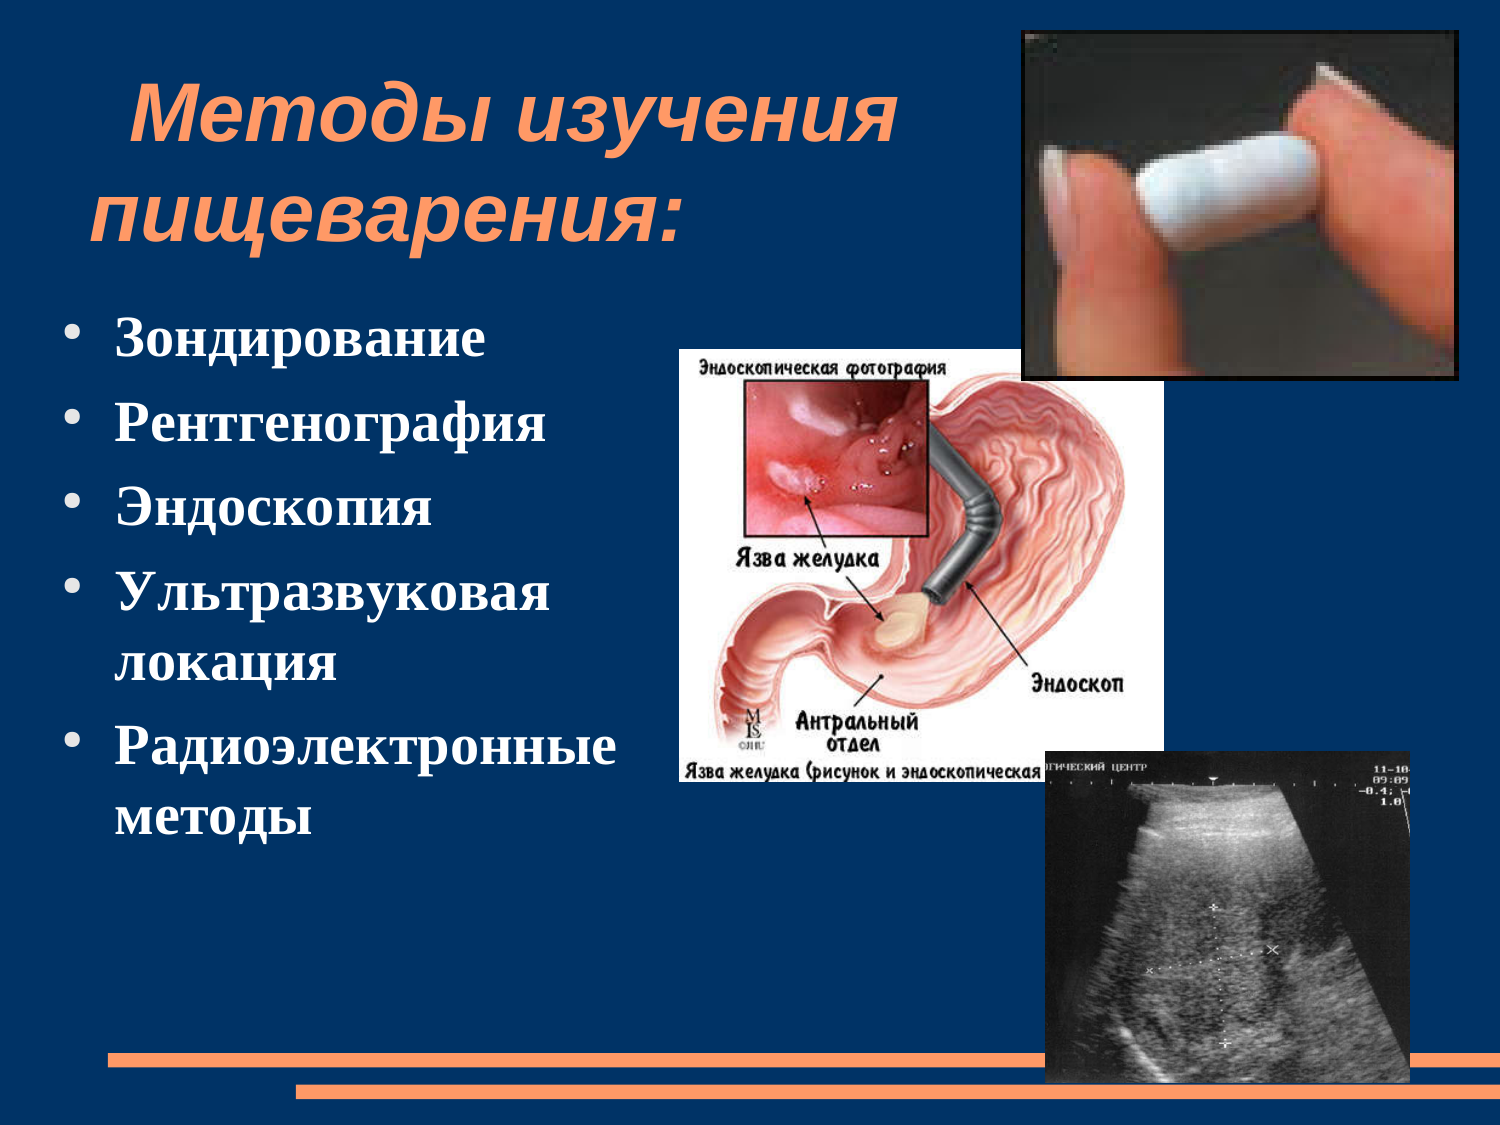

# Методы изучения пищеварения:
Зондирование
Рентгенография
Эндоскопия
Ультразвуковая локация
Радиоэлектронные методы